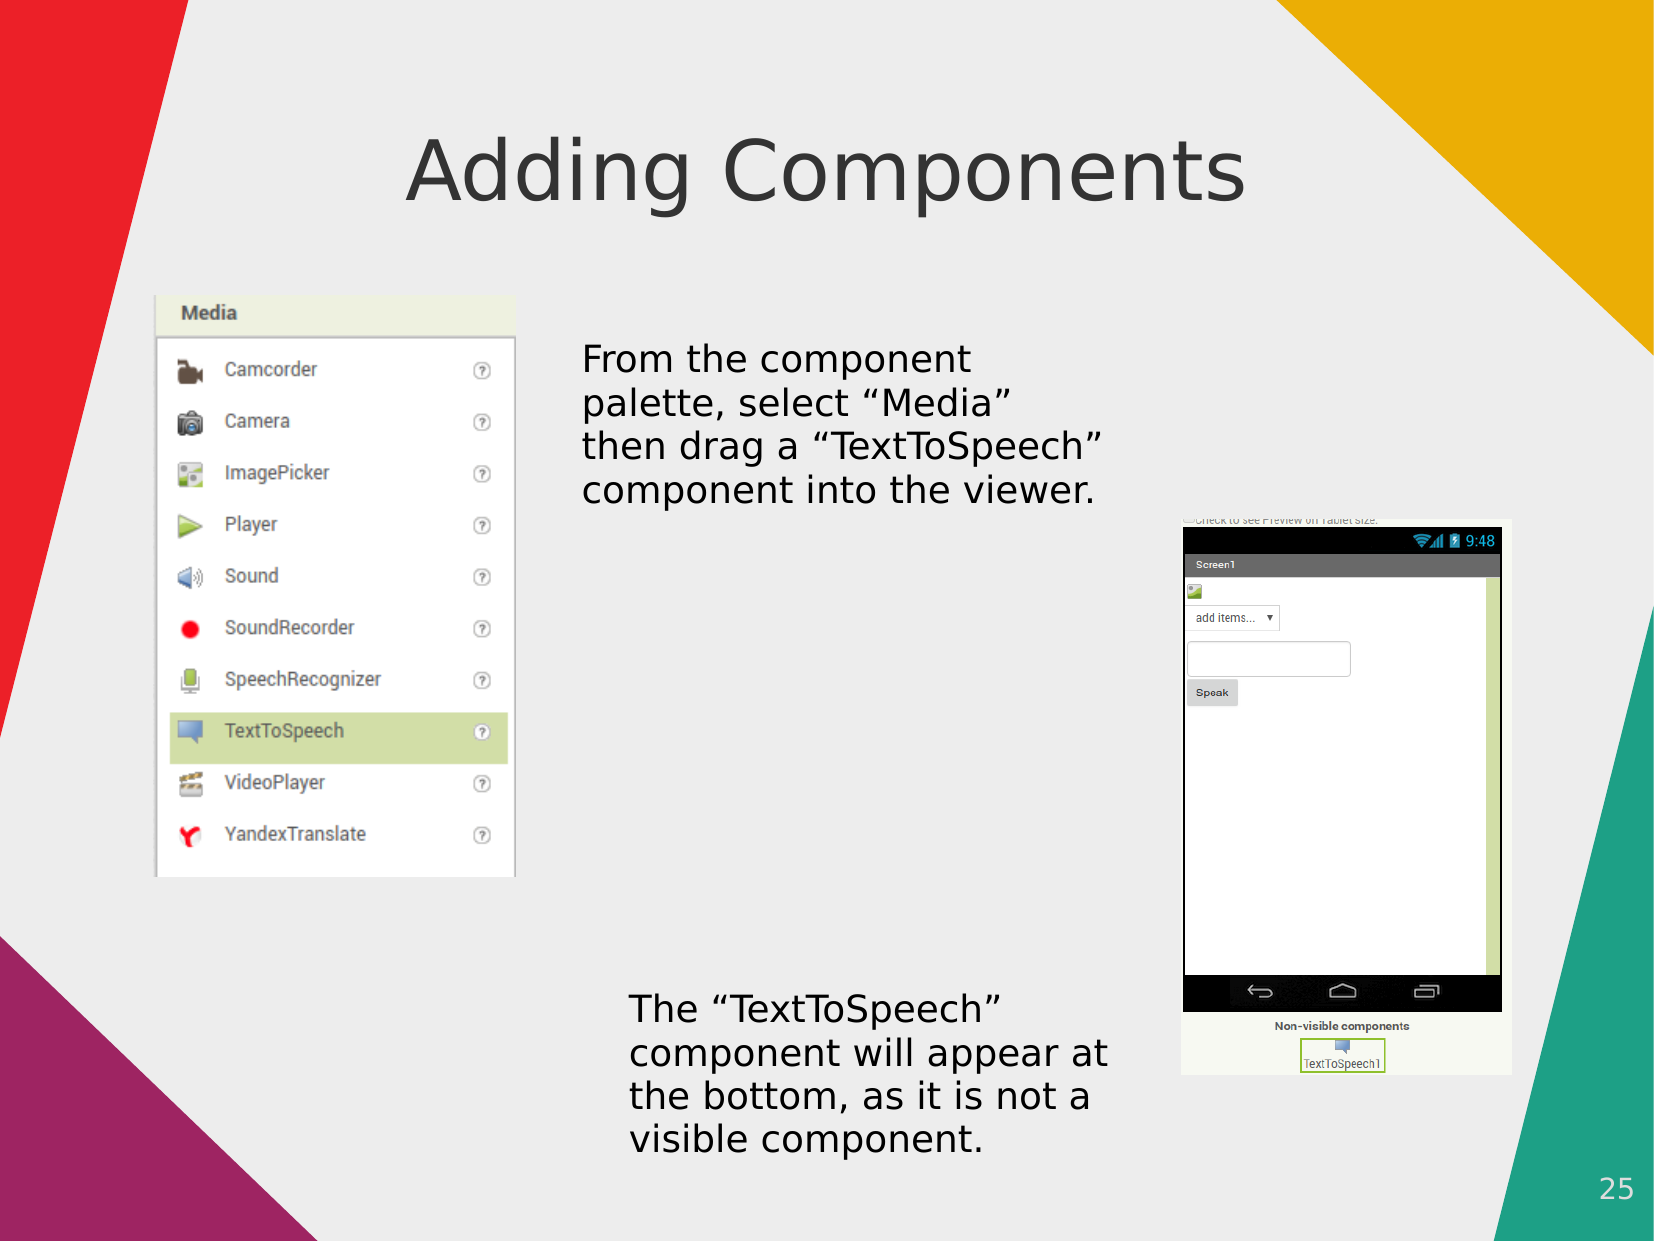

# Adding Components
From the component palette, select “Media” then drag a “TextToSpeech” component into the viewer.
The “TextToSpeech” component will appear at the bottom, as it is not a visible component.
25